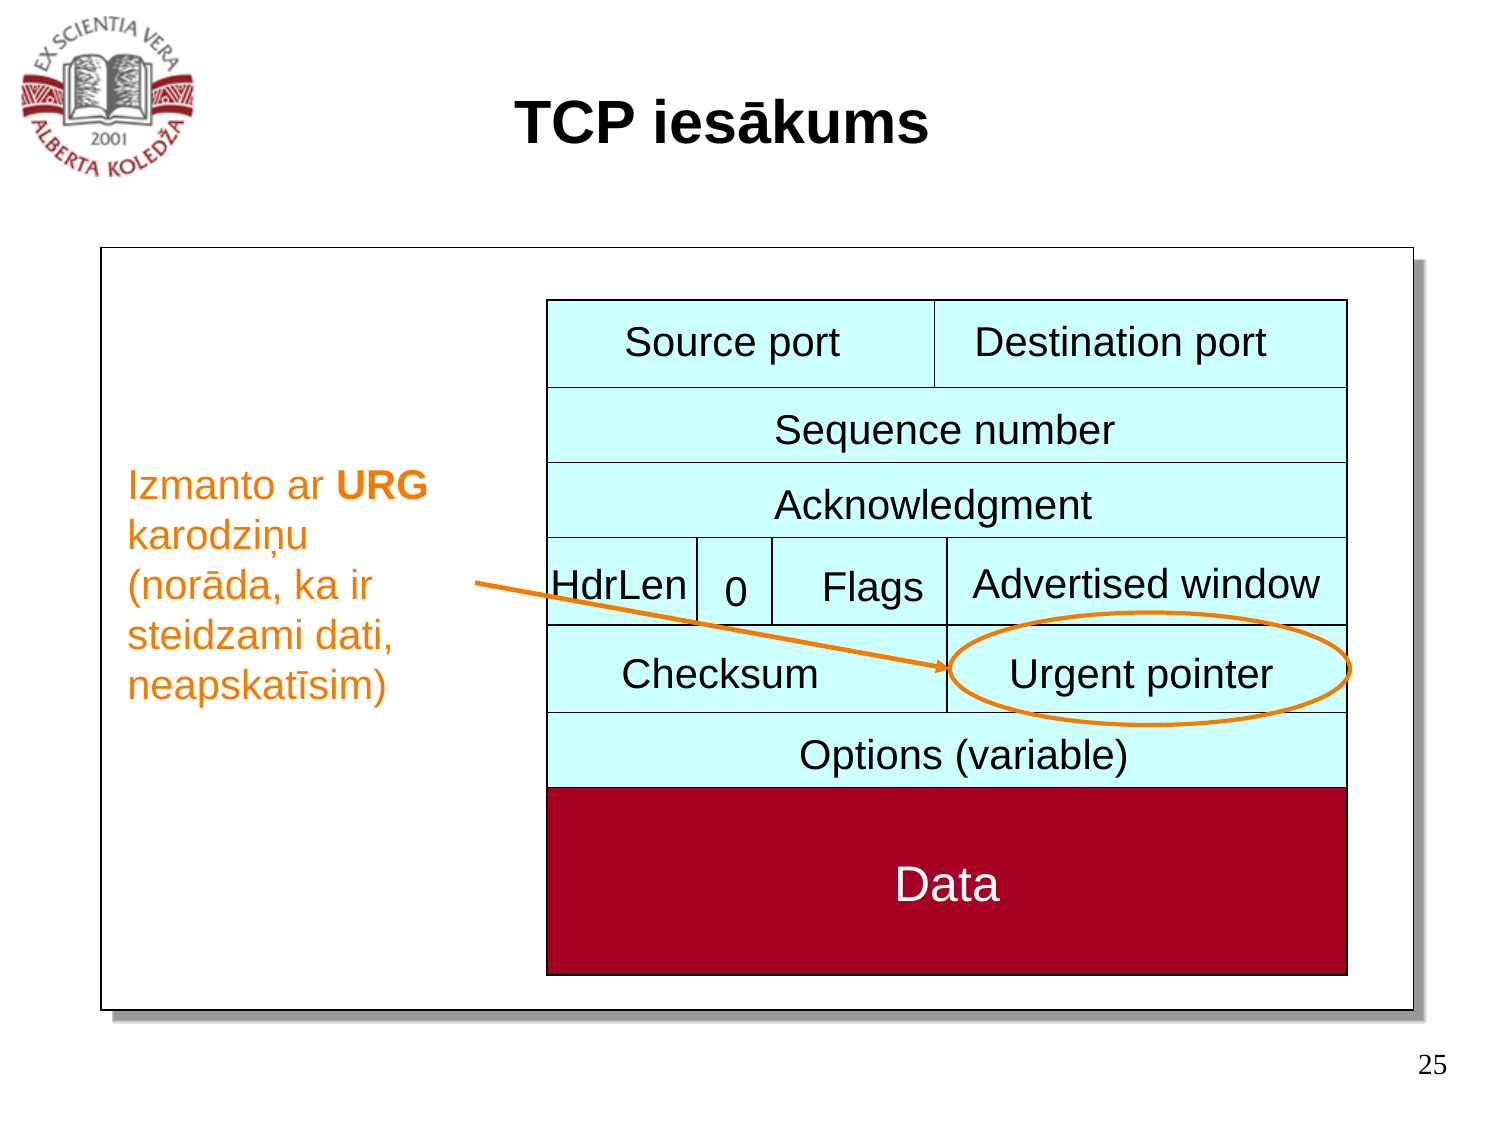

# TCP iesākums
Source port
Destination port
Sequence number
Izmanto ar URG karodziņu
(norāda, ka ir steidzami dati, neapskatīsim)
Acknowledgment
Advertised window
HdrLen
Flags
0
Checksum
Urgent pointer
Options (variable)
Data